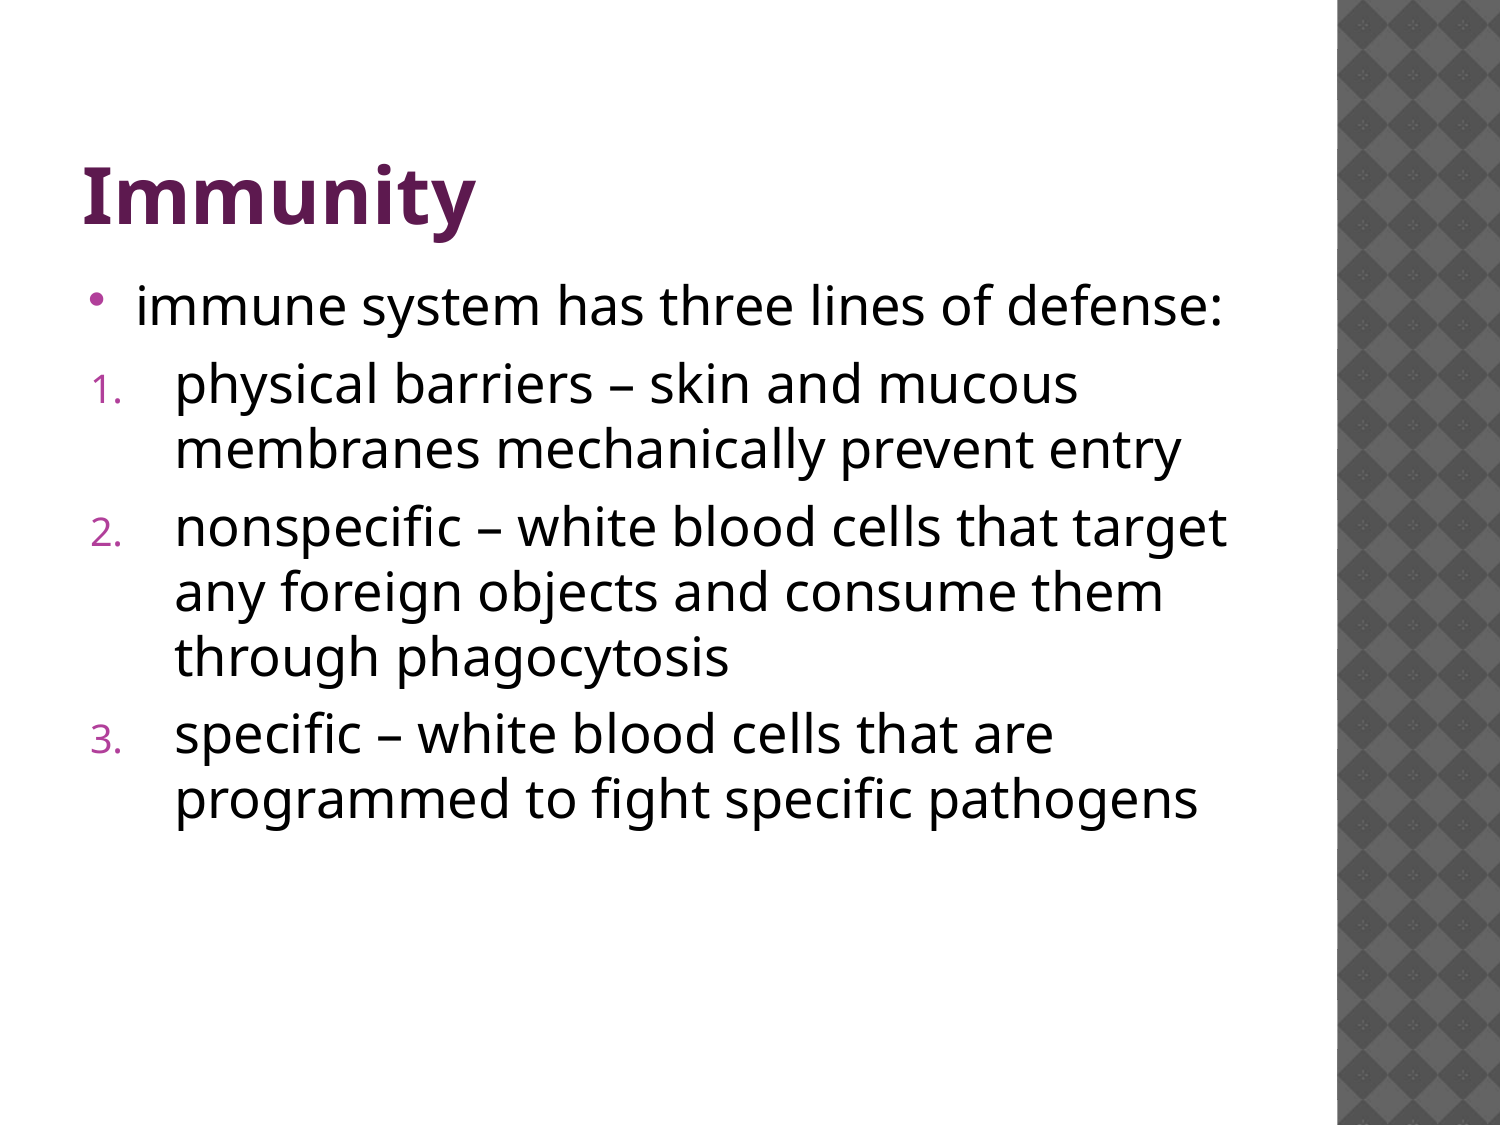

# Immunity
immune system has three lines of defense:
physical barriers – skin and mucous membranes mechanically prevent entry
nonspecific – white blood cells that target any foreign objects and consume them through phagocytosis
specific – white blood cells that are programmed to fight specific pathogens